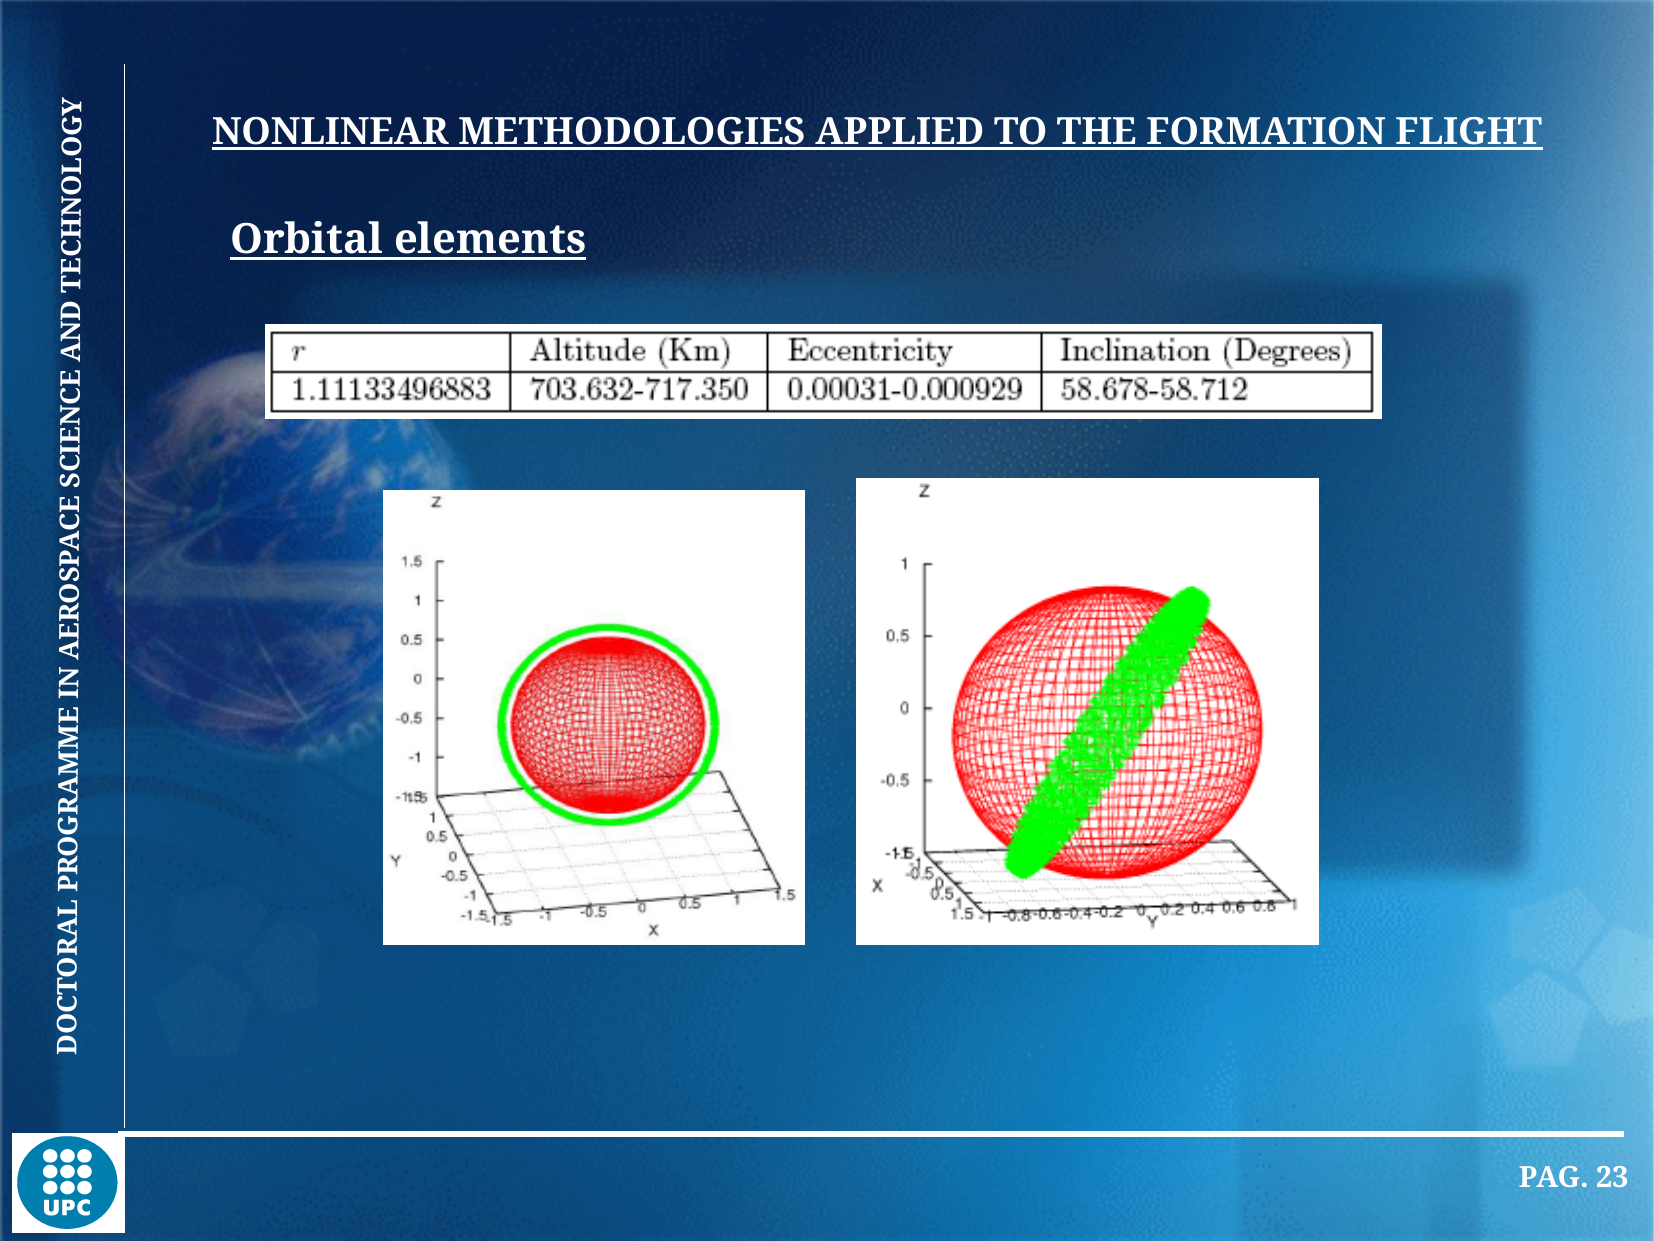

NONLINEAR METHODOLOGIES APPLIED TO THE FORMATION FLIGHT
Orbital elements
DOCTORAL PROGRAMME IN AEROSPACE SCIENCE AND TECHNOLOGY
#
PAG. 23